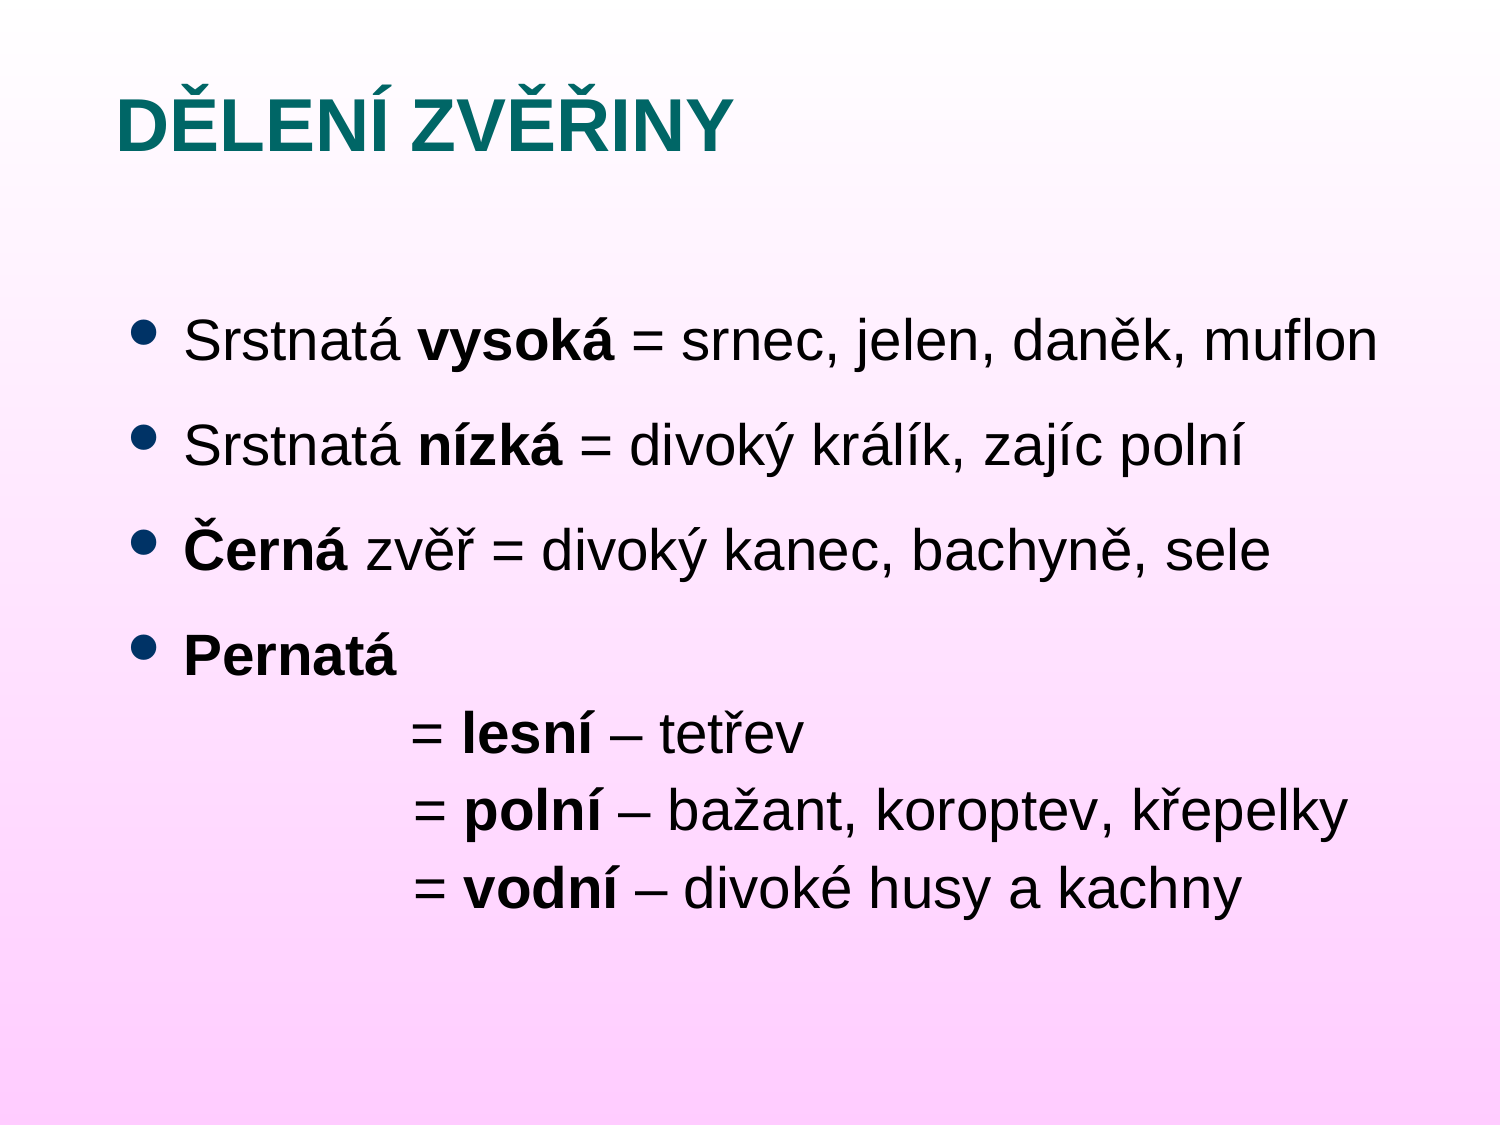

# DĚLENÍ ZVĚŘINY
Srstnatá vysoká = srnec, jelen, daněk, muflon
Srstnatá nízká = divoký králík, zajíc polní
Černá zvěř = divoký kanec, bachyně, sele
Pernatá
	 = lesní – tetřev
 = polní – bažant, koroptev, křepelky
 = vodní – divoké husy a kachny